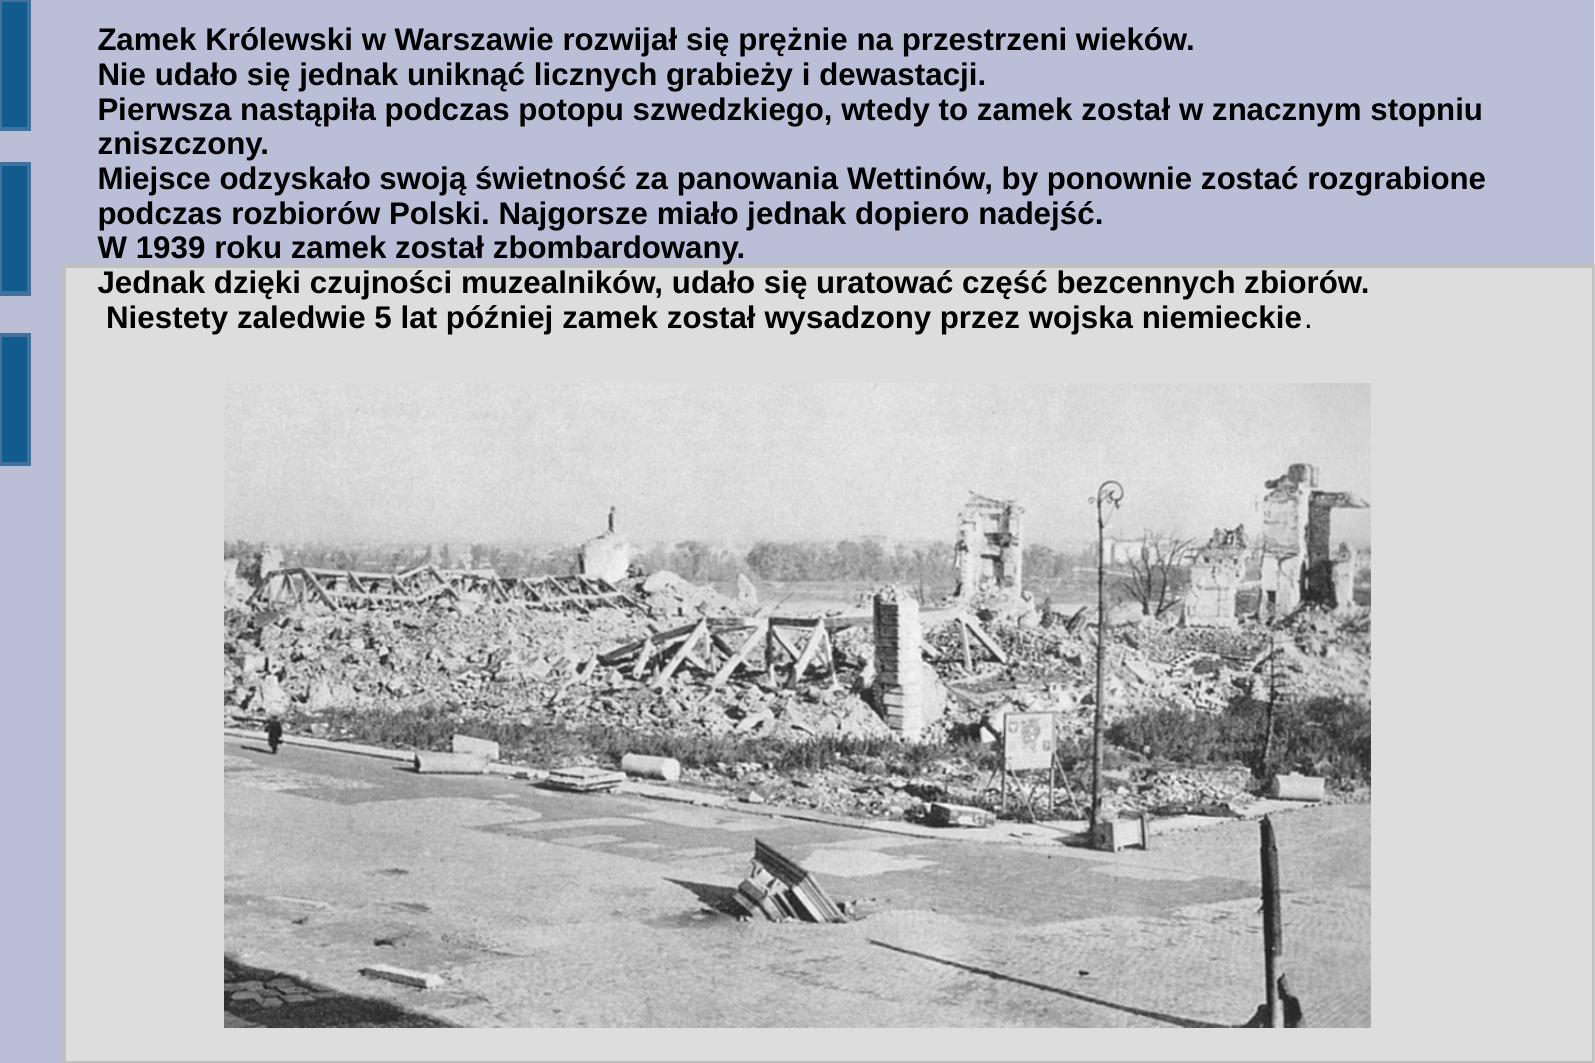

Zamek Królewski w Warszawie rozwijał się prężnie na przestrzeni wieków.
Nie udało się jednak uniknąć licznych grabieży i dewastacji.
Pierwsza nastąpiła podczas potopu szwedzkiego, wtedy to zamek został w znacznym stopniu zniszczony.
Miejsce odzyskało swoją świetność za panowania Wettinów, by ponownie zostać rozgrabione
podczas rozbiorów Polski. Najgorsze miało jednak dopiero nadejść.
W 1939 roku zamek został zbombardowany.
Jednak dzięki czujności muzealników, udało się uratować część bezcennych zbiorów.
 Niestety zaledwie 5 lat później zamek został wysadzony przez wojska niemieckie.